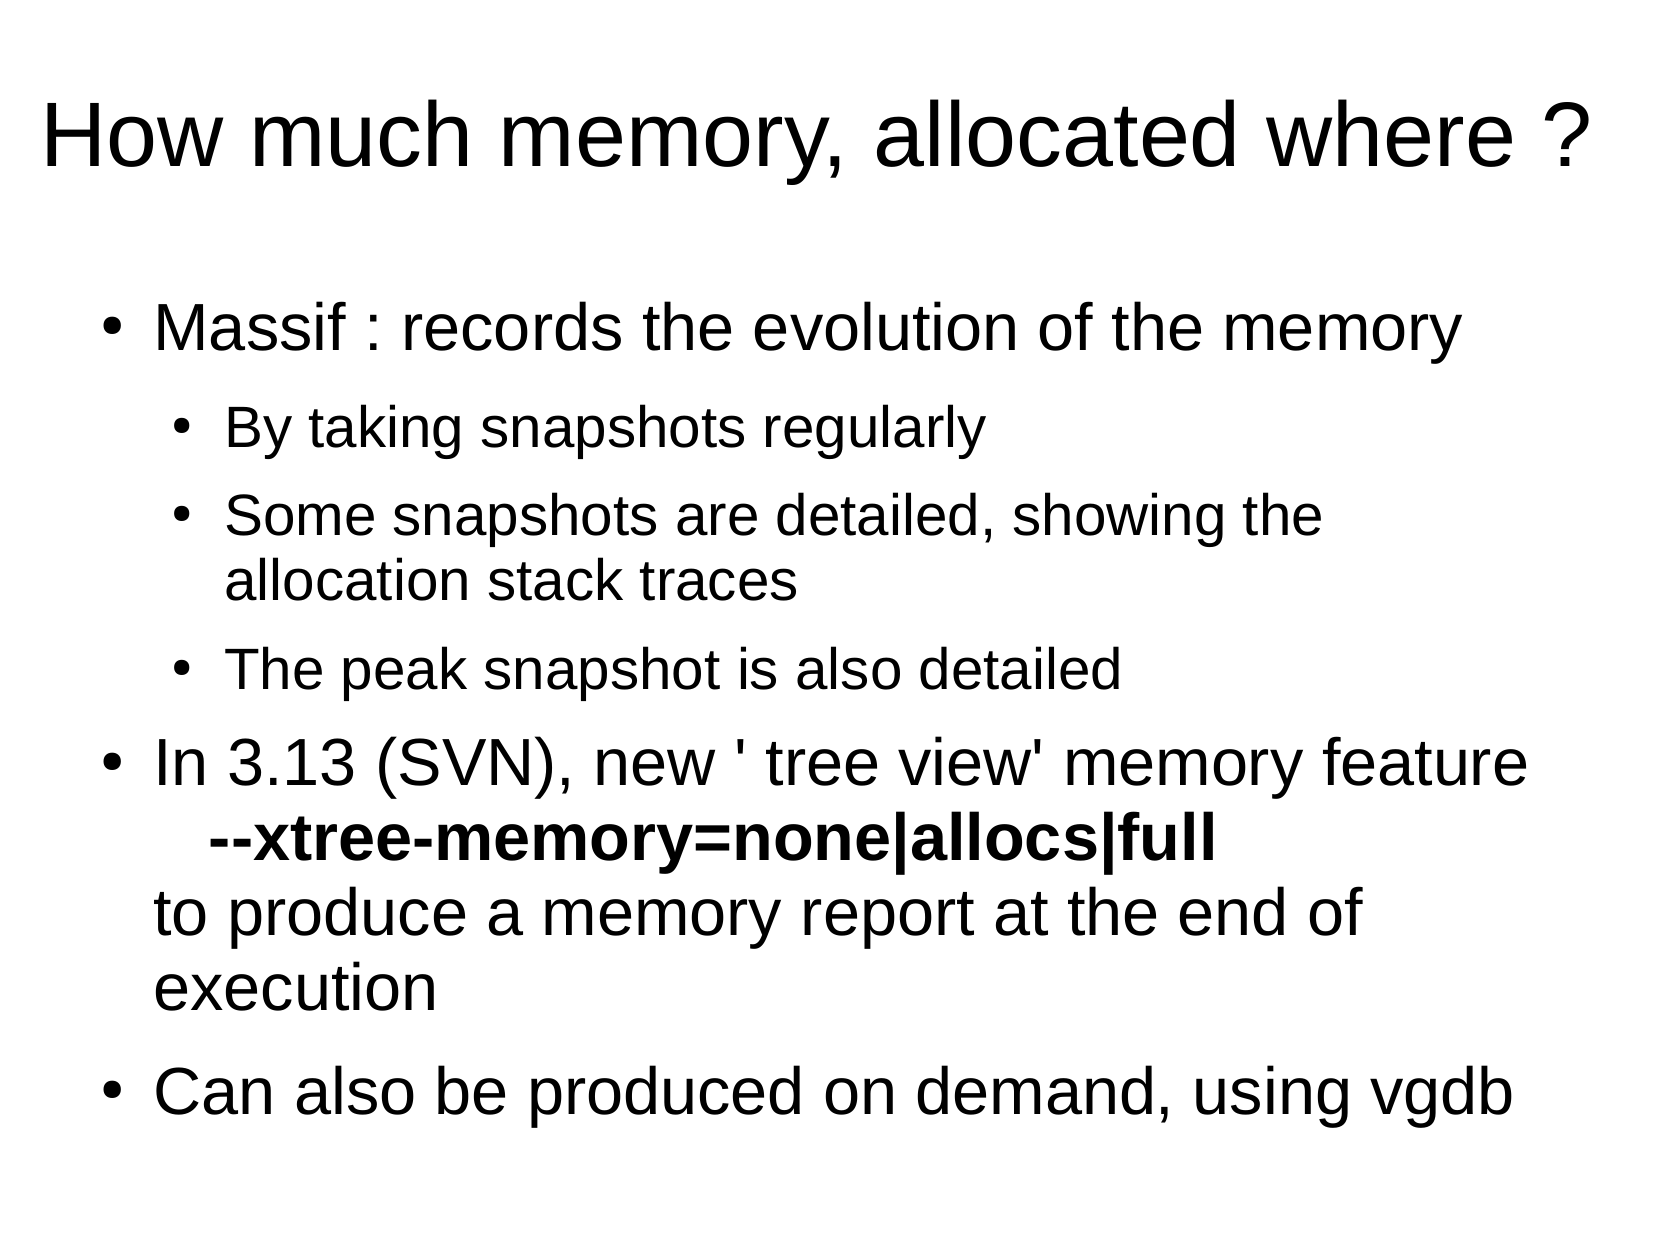

# How much memory, allocated where ?
Massif : records the evolution of the memory
By taking snapshots regularly
Some snapshots are detailed, showing the allocation stack traces
The peak snapshot is also detailed
In 3.13 (SVN), new ' tree view' memory feature
 --xtree-memory=none|allocs|full
to produce a memory report at the end of execution
Can also be produced on demand, using vgdb